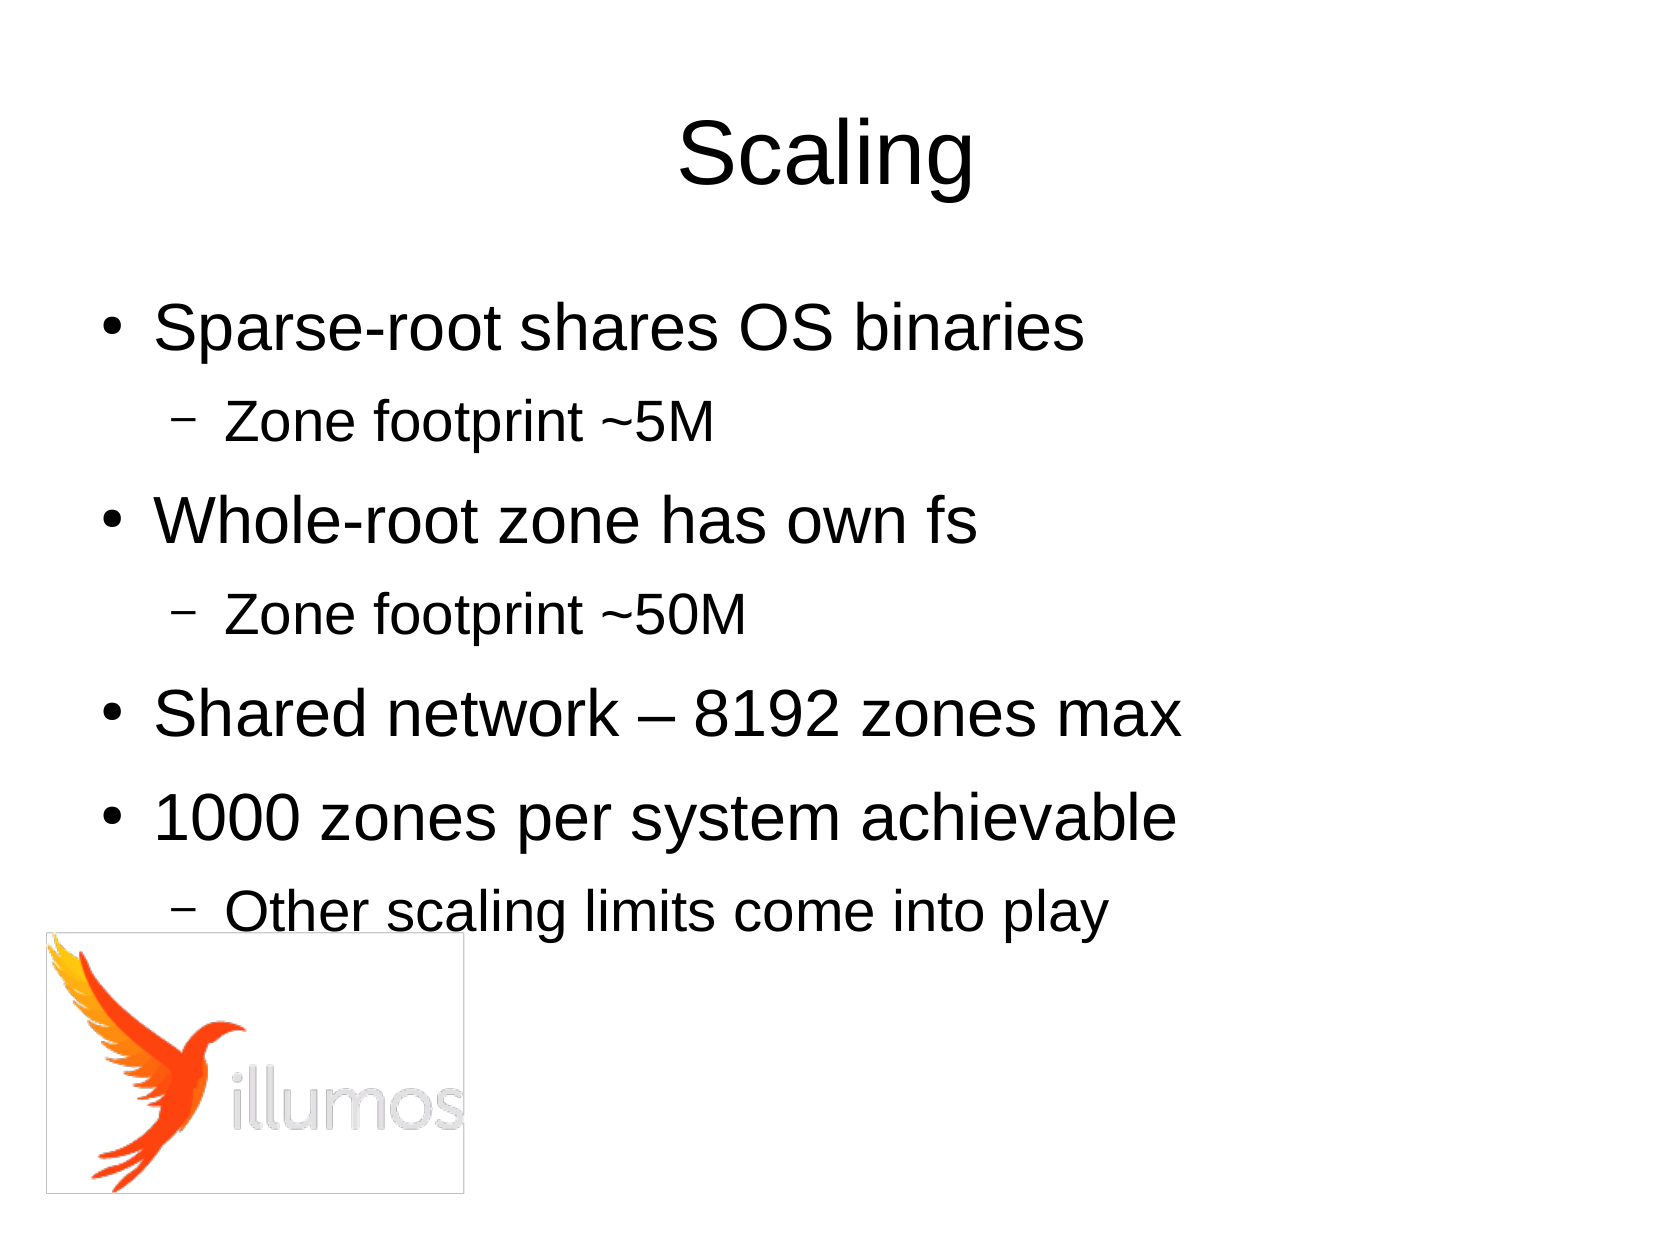

# Scaling
Sparse-root shares OS binaries
Zone footprint ~5M
Whole-root zone has own fs
Zone footprint ~50M
Shared network – 8192 zones max
1000 zones per system achievable
Other scaling limits come into play